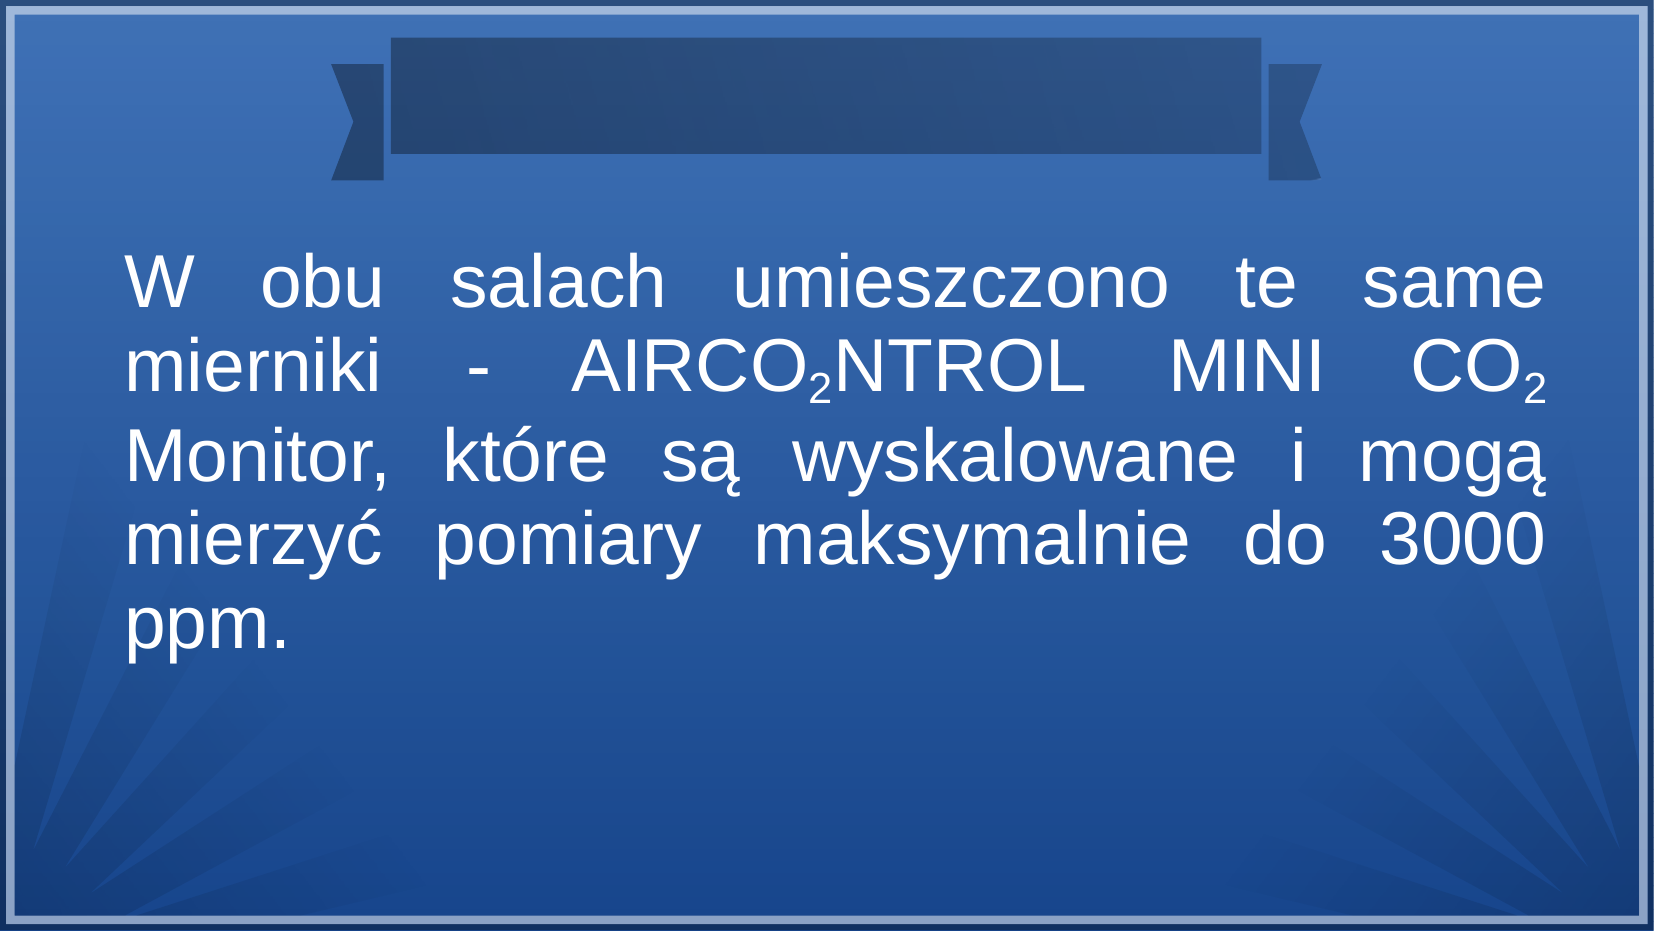

#
W obu salach umieszczono te same mierniki - AIRCO2NTROL MINI CO2 Monitor, które są wyskalowane i mogą mierzyć pomiary maksymalnie do 3000 ppm.